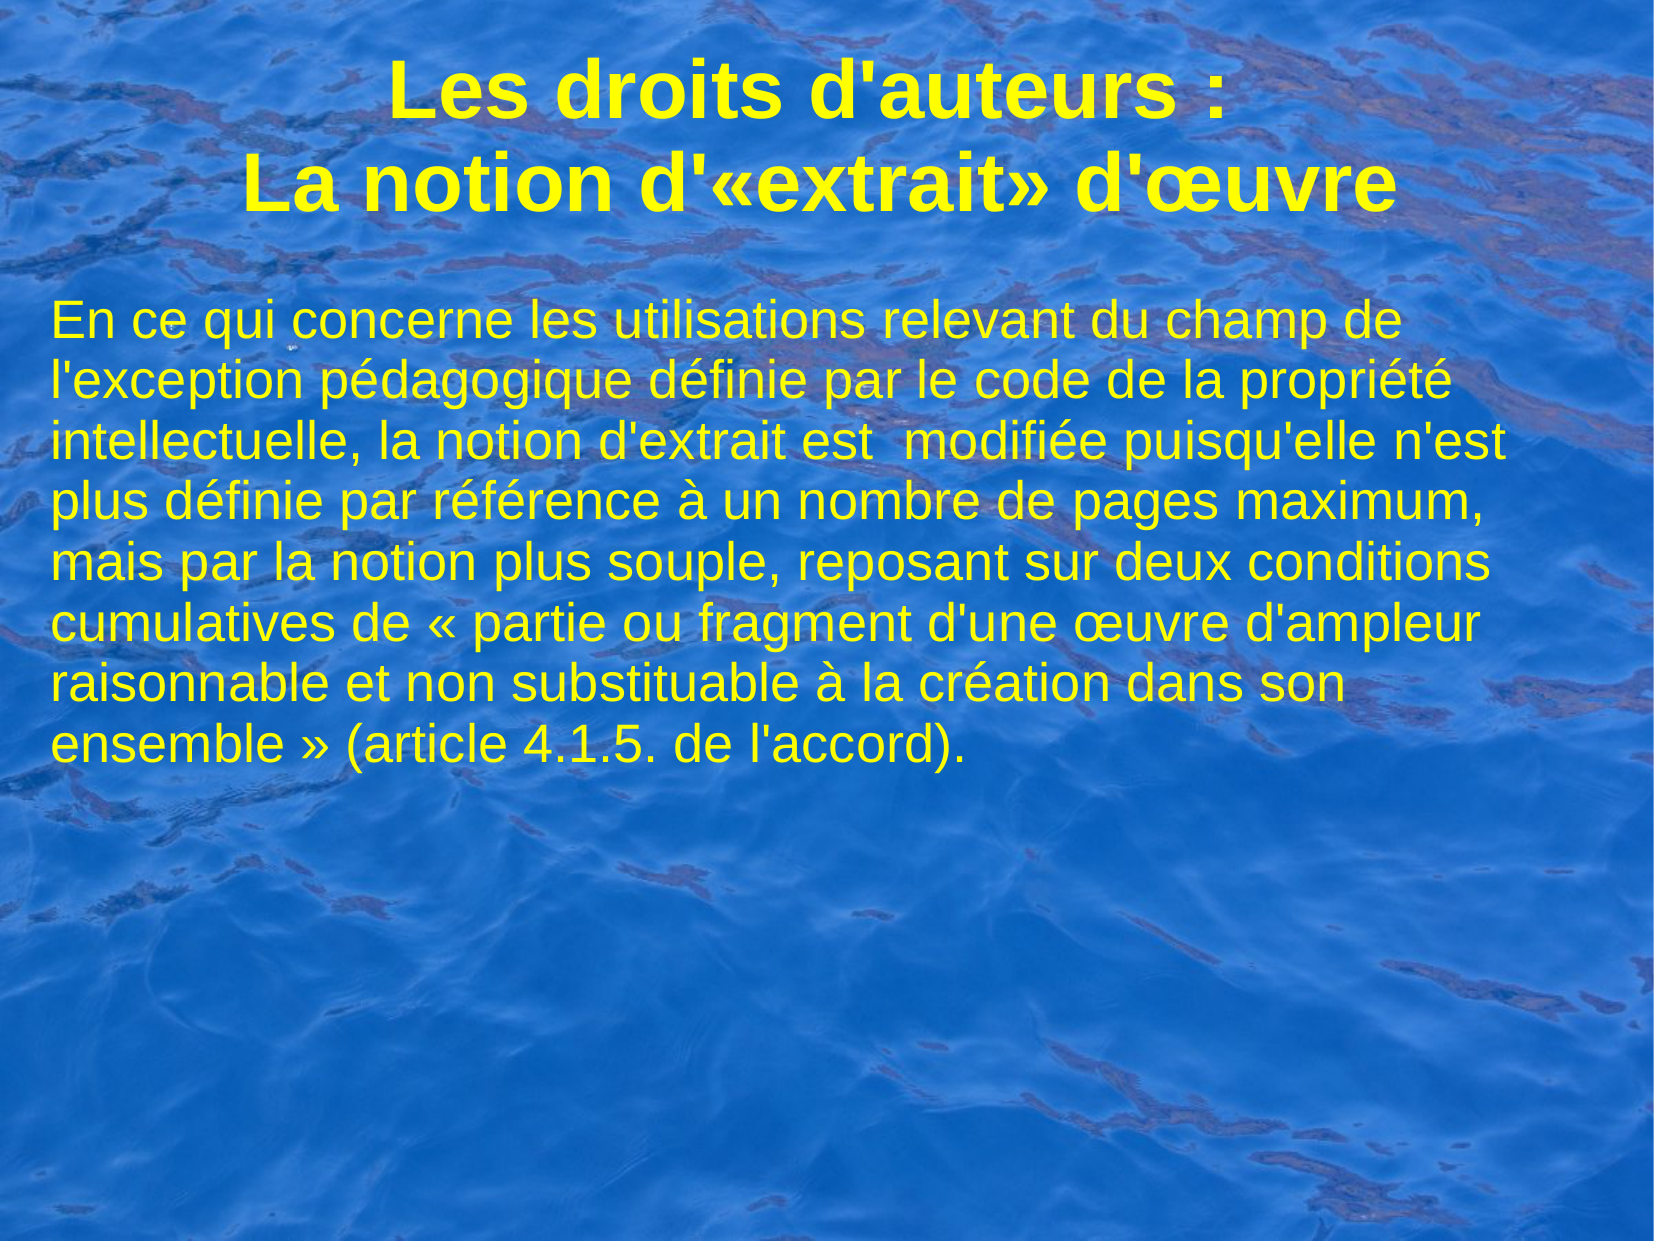

Les droits d'auteurs :
La notion d'«extrait» d'œuvre
En ce qui concerne les utilisations relevant du champ de l'exception pédagogique définie par le code de la propriété intellectuelle, la notion d'extrait est modifiée puisqu'elle n'est plus définie par référence à un nombre de pages maximum, mais par la notion plus souple, reposant sur deux conditions cumulatives de « partie ou fragment d'une œuvre d'ampleur raisonnable et non substituable à la création dans son ensemble » (article 4.1.5. de l'accord).